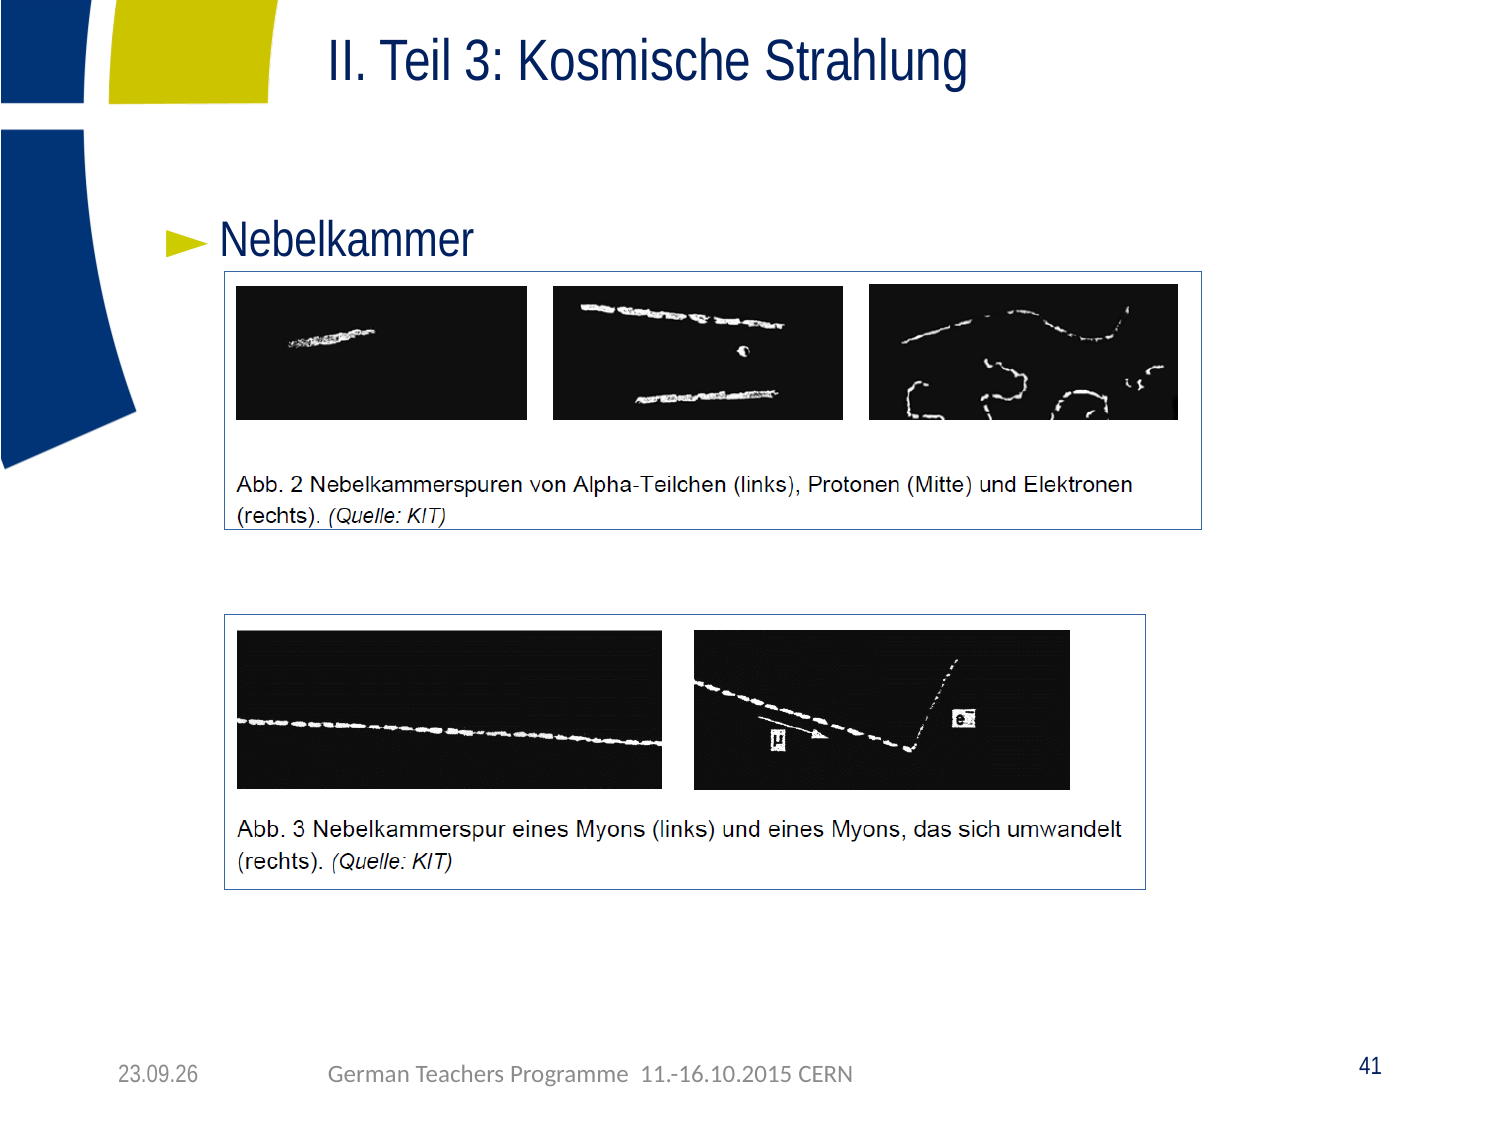

II. Teil 3: Kosmische Strahlung
# Nebelkammer
German Teachers Programme 11.-16.10.2015 CERN